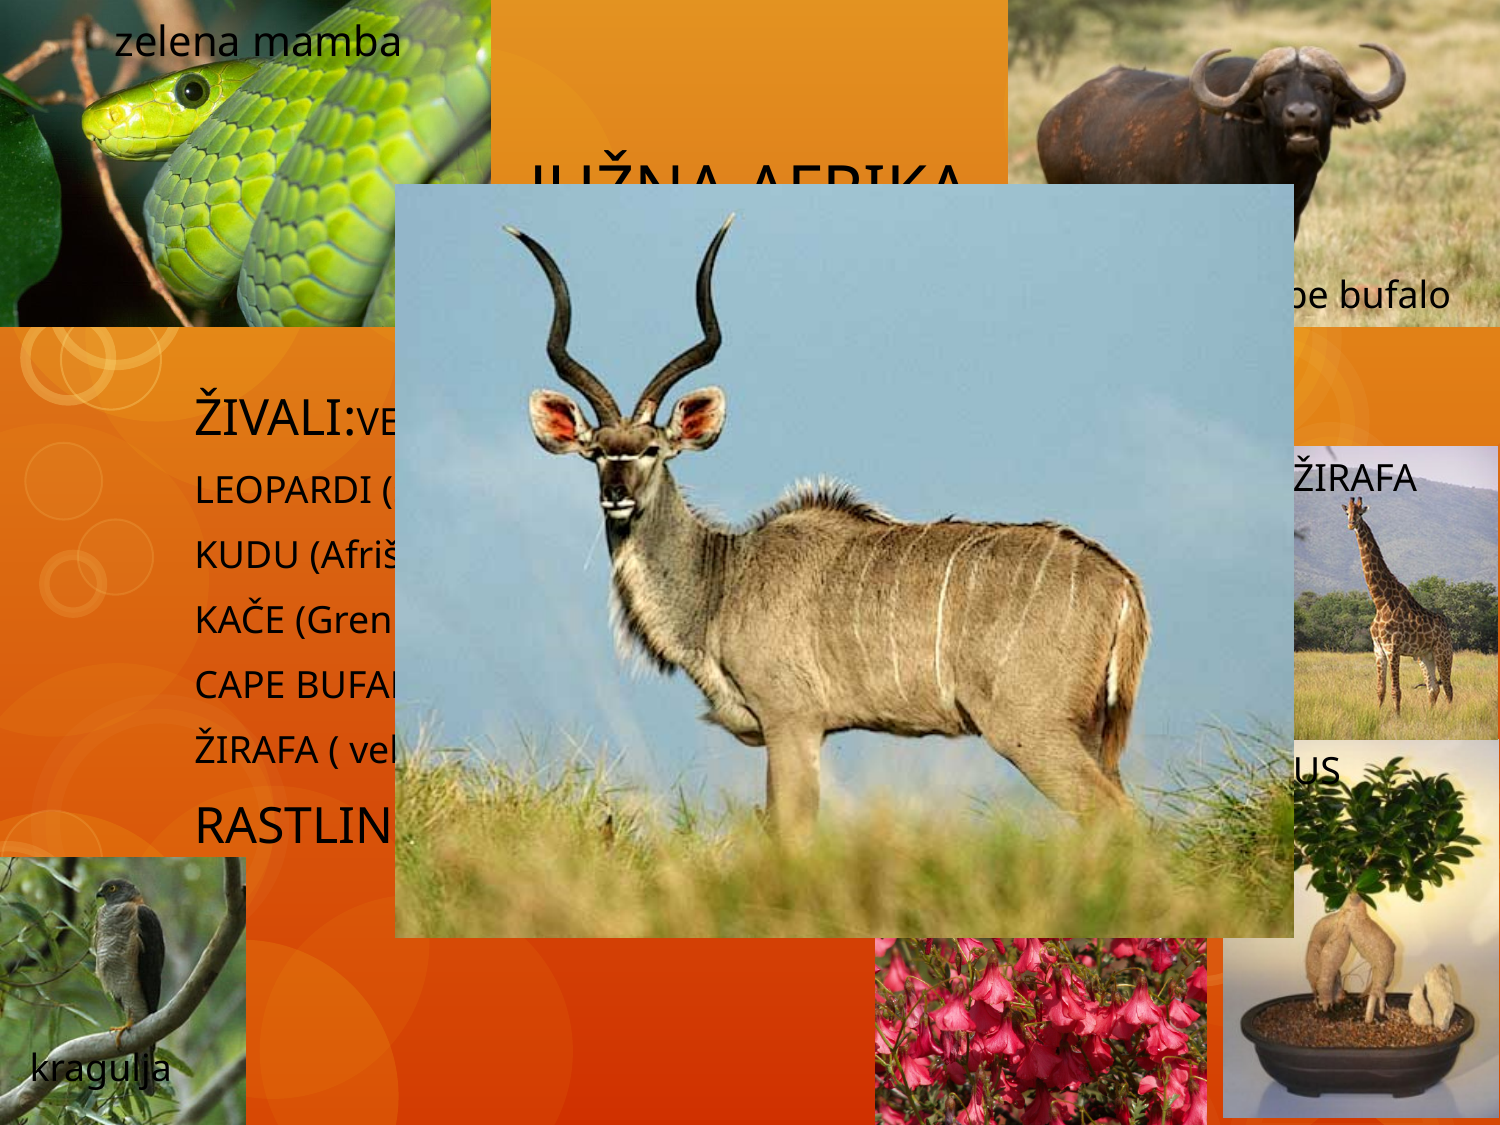

zelena mamba
# JUŽNA AFRIKA
Cape bufalo
ŽIVALI:VELIKO PTIC (afriški Kragulj,Nesreča,Eagle sova)
LEOPARDI (samotarska,plenilci)
KUDU (Afriška antilopa,rjavo sive bele črte)
KAČE (Gren mamba,Črna mamba,Cape kobra)
CAPE BUFALO (močna žival,malo sovražnikov,črna smrt
ŽIRAFA ( velika lahko 5 do 6 metrov)
RASTLINE: Erica,Ursina,Hermannia
ŽIRAFA
FICUS
hermania
kragulja